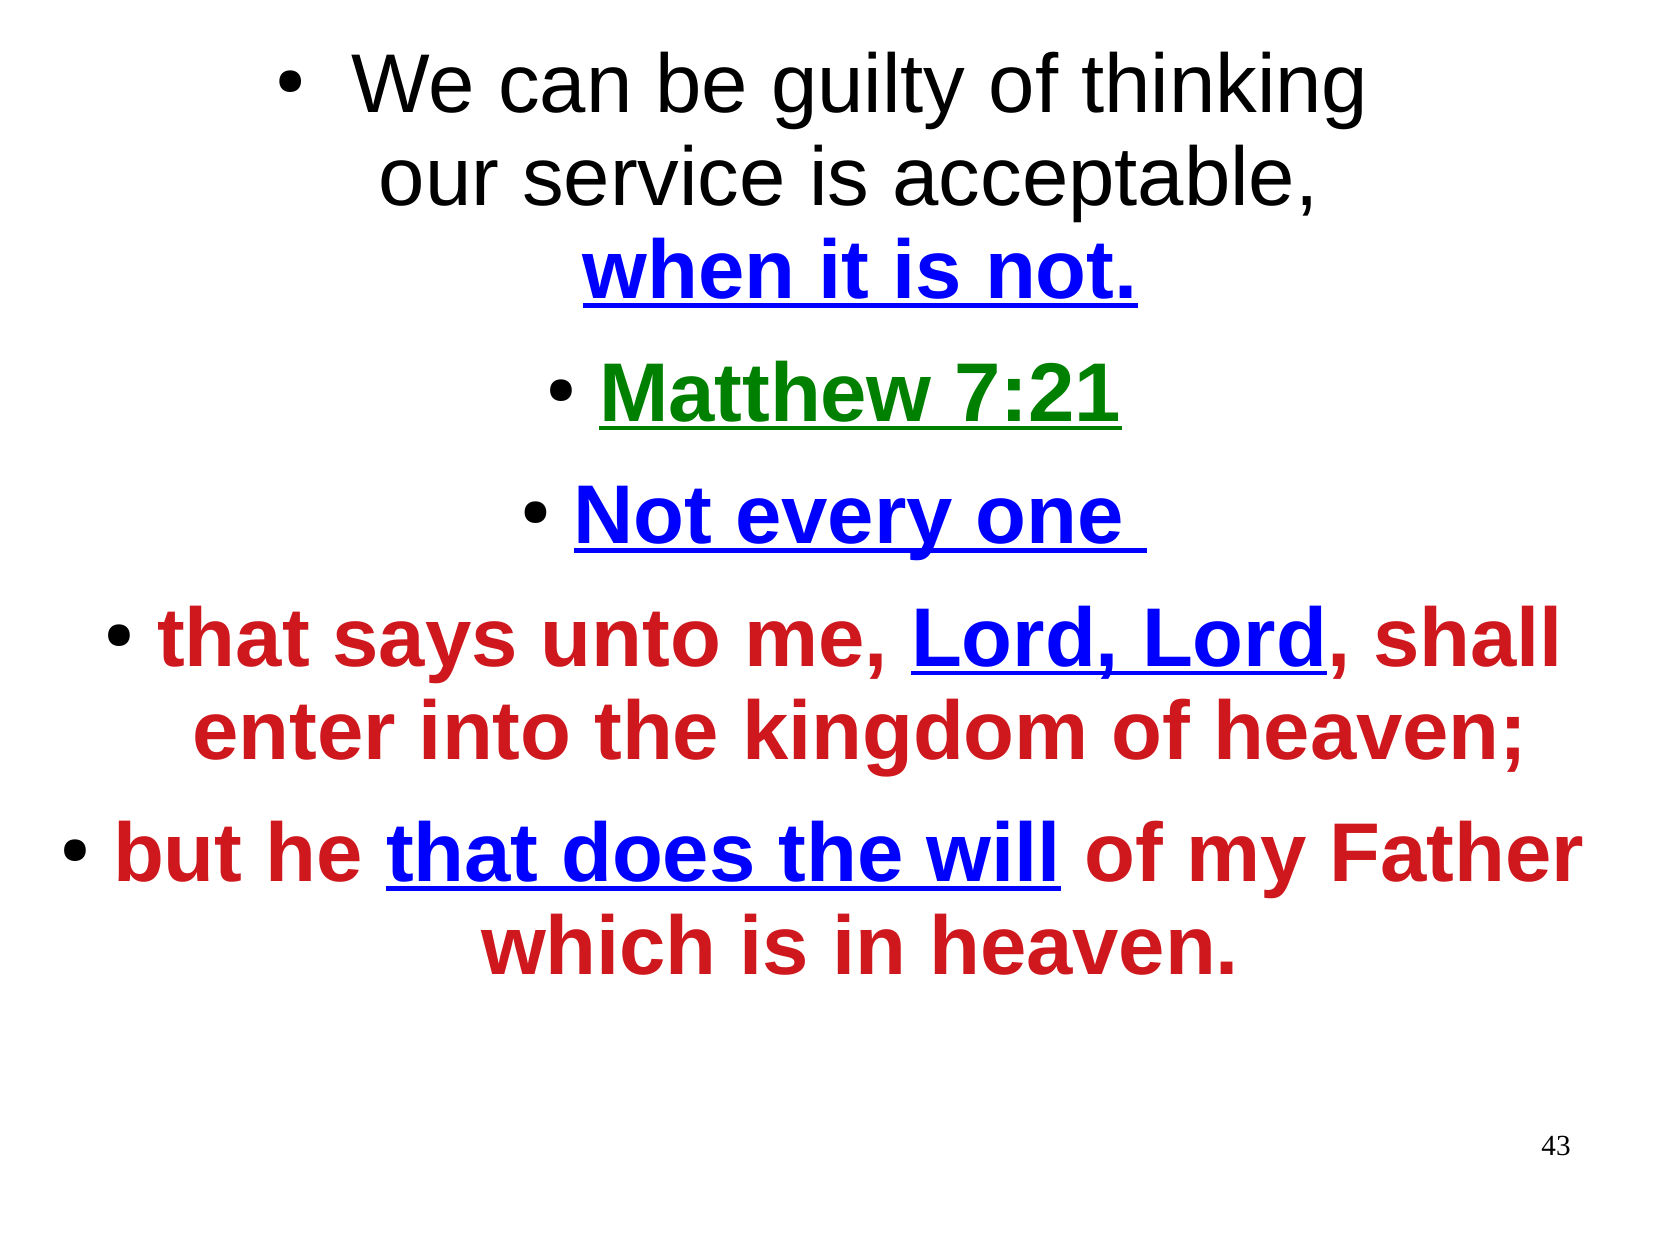

# We can be guilty of thinking our service is acceptable, when it is not.
Matthew 7:21
Not every one
that says unto me, Lord, Lord, shall enter into the kingdom of heaven;
but he that does the will of my Father
which is in heaven.
43